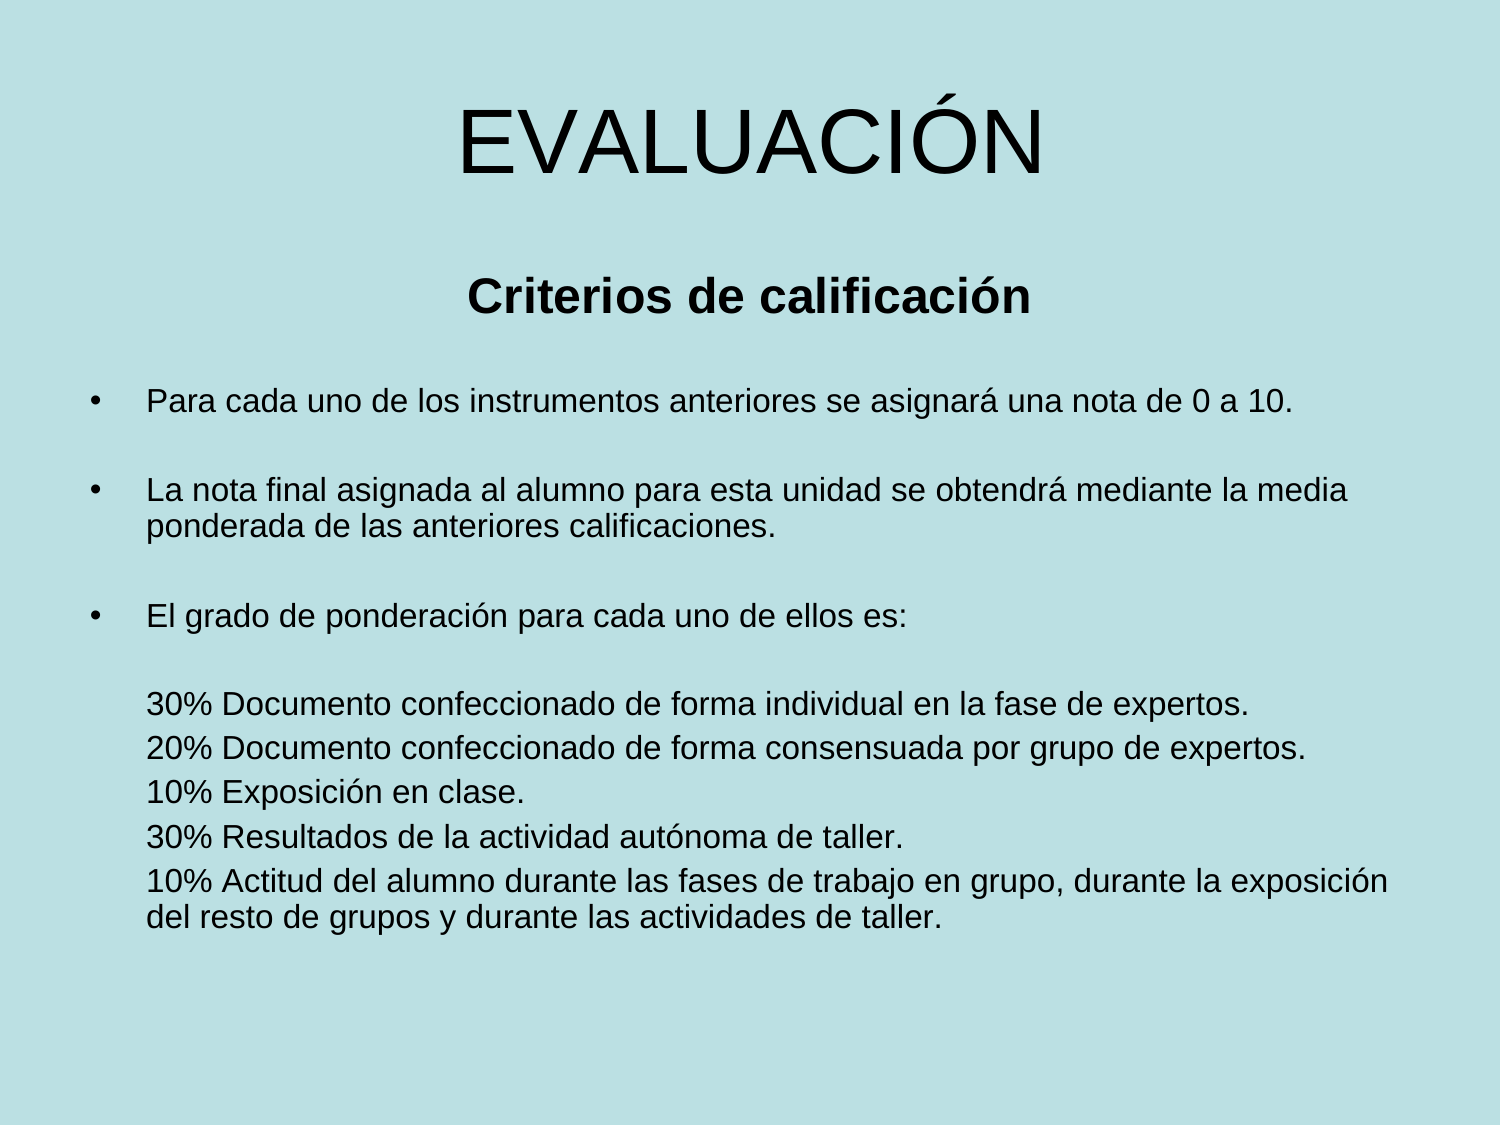

# EVALUACIÓN
Criterios de calificación
Para cada uno de los instrumentos anteriores se asignará una nota de 0 a 10.
La nota final asignada al alumno para esta unidad se obtendrá mediante la media ponderada de las anteriores calificaciones.
El grado de ponderación para cada uno de ellos es:
	30% Documento confeccionado de forma individual en la fase de expertos.
	20% Documento confeccionado de forma consensuada por grupo de expertos.
	10% Exposición en clase.
	30% Resultados de la actividad autónoma de taller.
	10% Actitud del alumno durante las fases de trabajo en grupo, durante la exposición del resto de grupos y durante las actividades de taller.